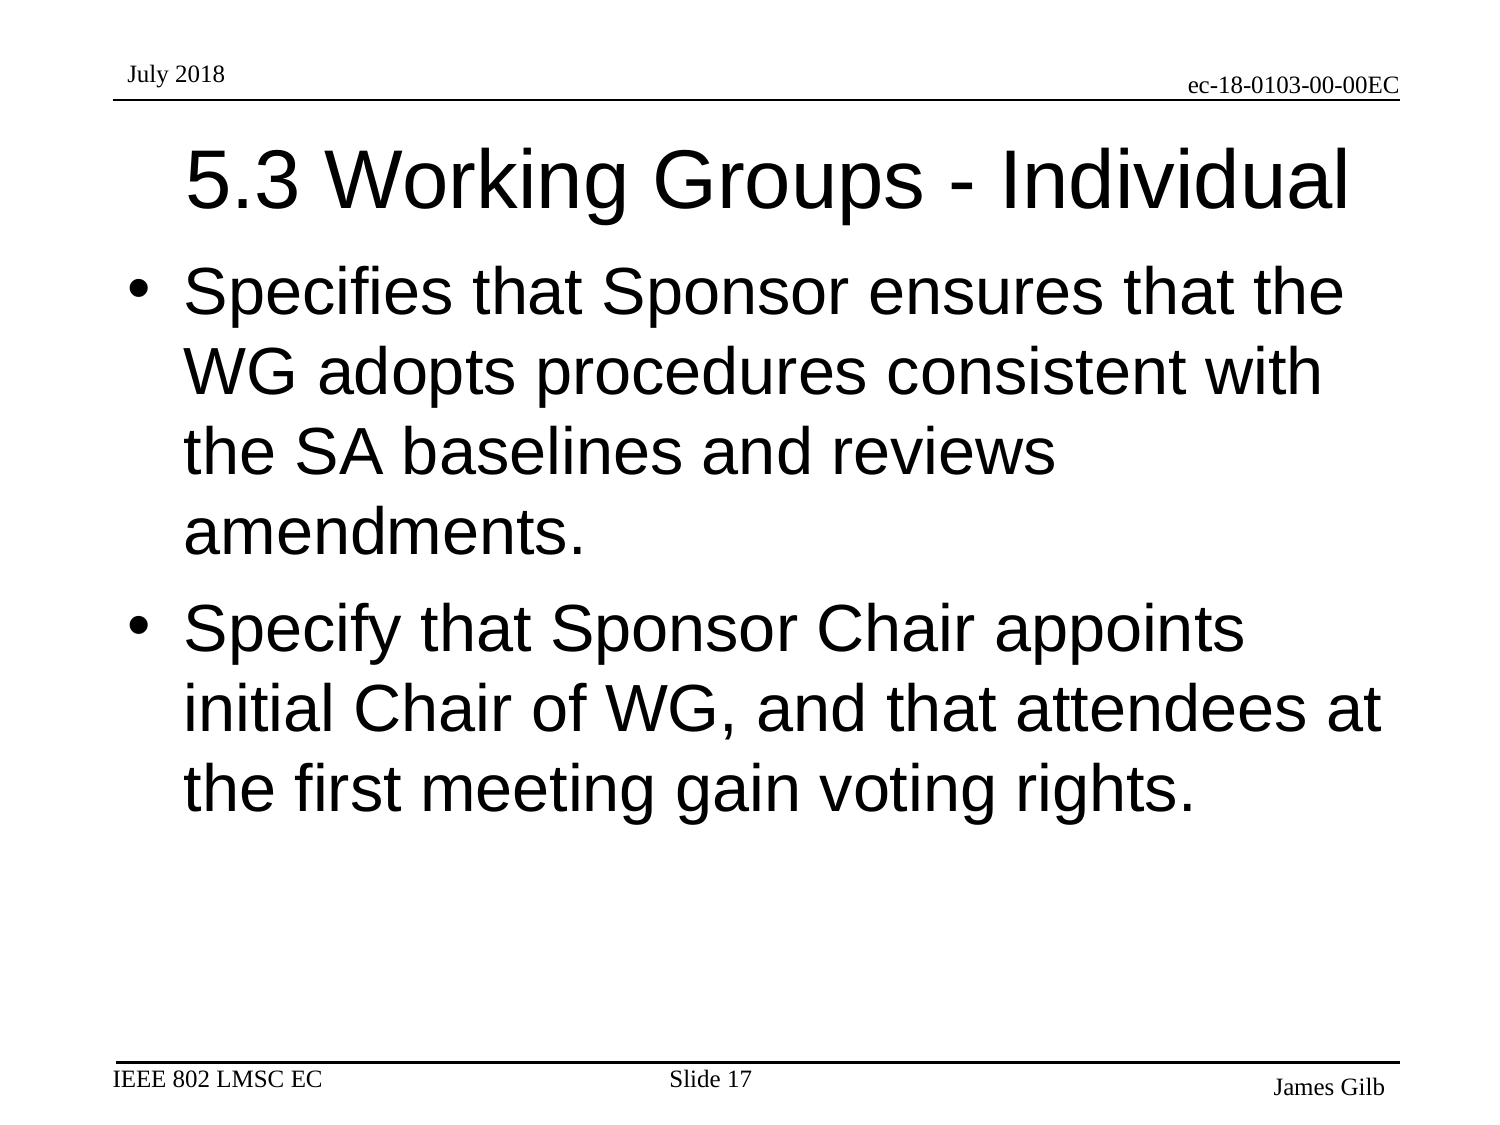

# 5.3 Working Groups - Individual
Specifies that Sponsor ensures that the WG adopts procedures consistent with the SA baselines and reviews amendments.
Specify that Sponsor Chair appoints initial Chair of WG, and that attendees at the first meeting gain voting rights.
17